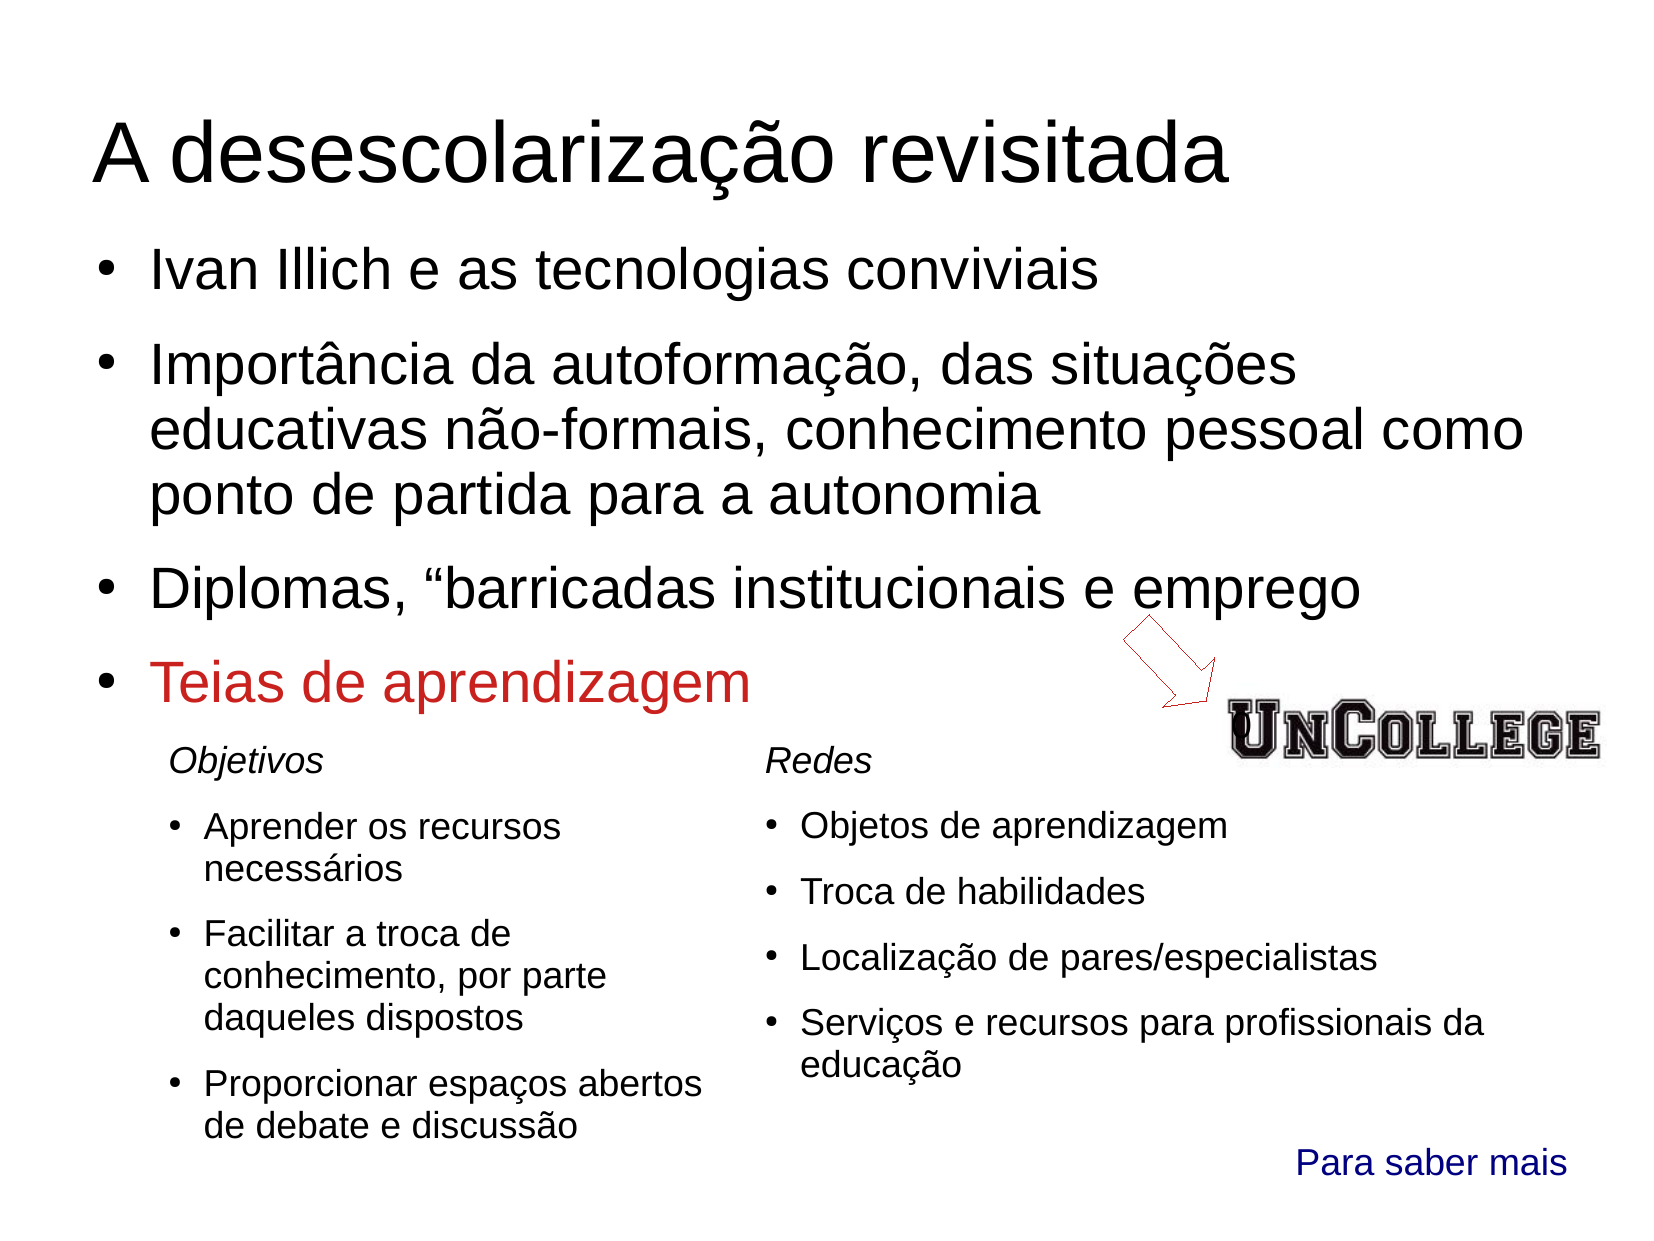

# A desescolarização revisitada
Ivan Illich e as tecnologias conviviais
Importância da autoformação, das situações educativas não-formais, conhecimento pessoal como ponto de partida para a autonomia
Diplomas, “barricadas institucionais e emprego
Teias de aprendizagem
0
Redes
Objetos de aprendizagem
Troca de habilidades
Localização de pares/especialistas
Serviços e recursos para profissionais da educação
Objetivos
Aprender os recursos necessários
Facilitar a troca de conhecimento, por parte daqueles dispostos
Proporcionar espaços abertos de debate e discussão
Para saber mais